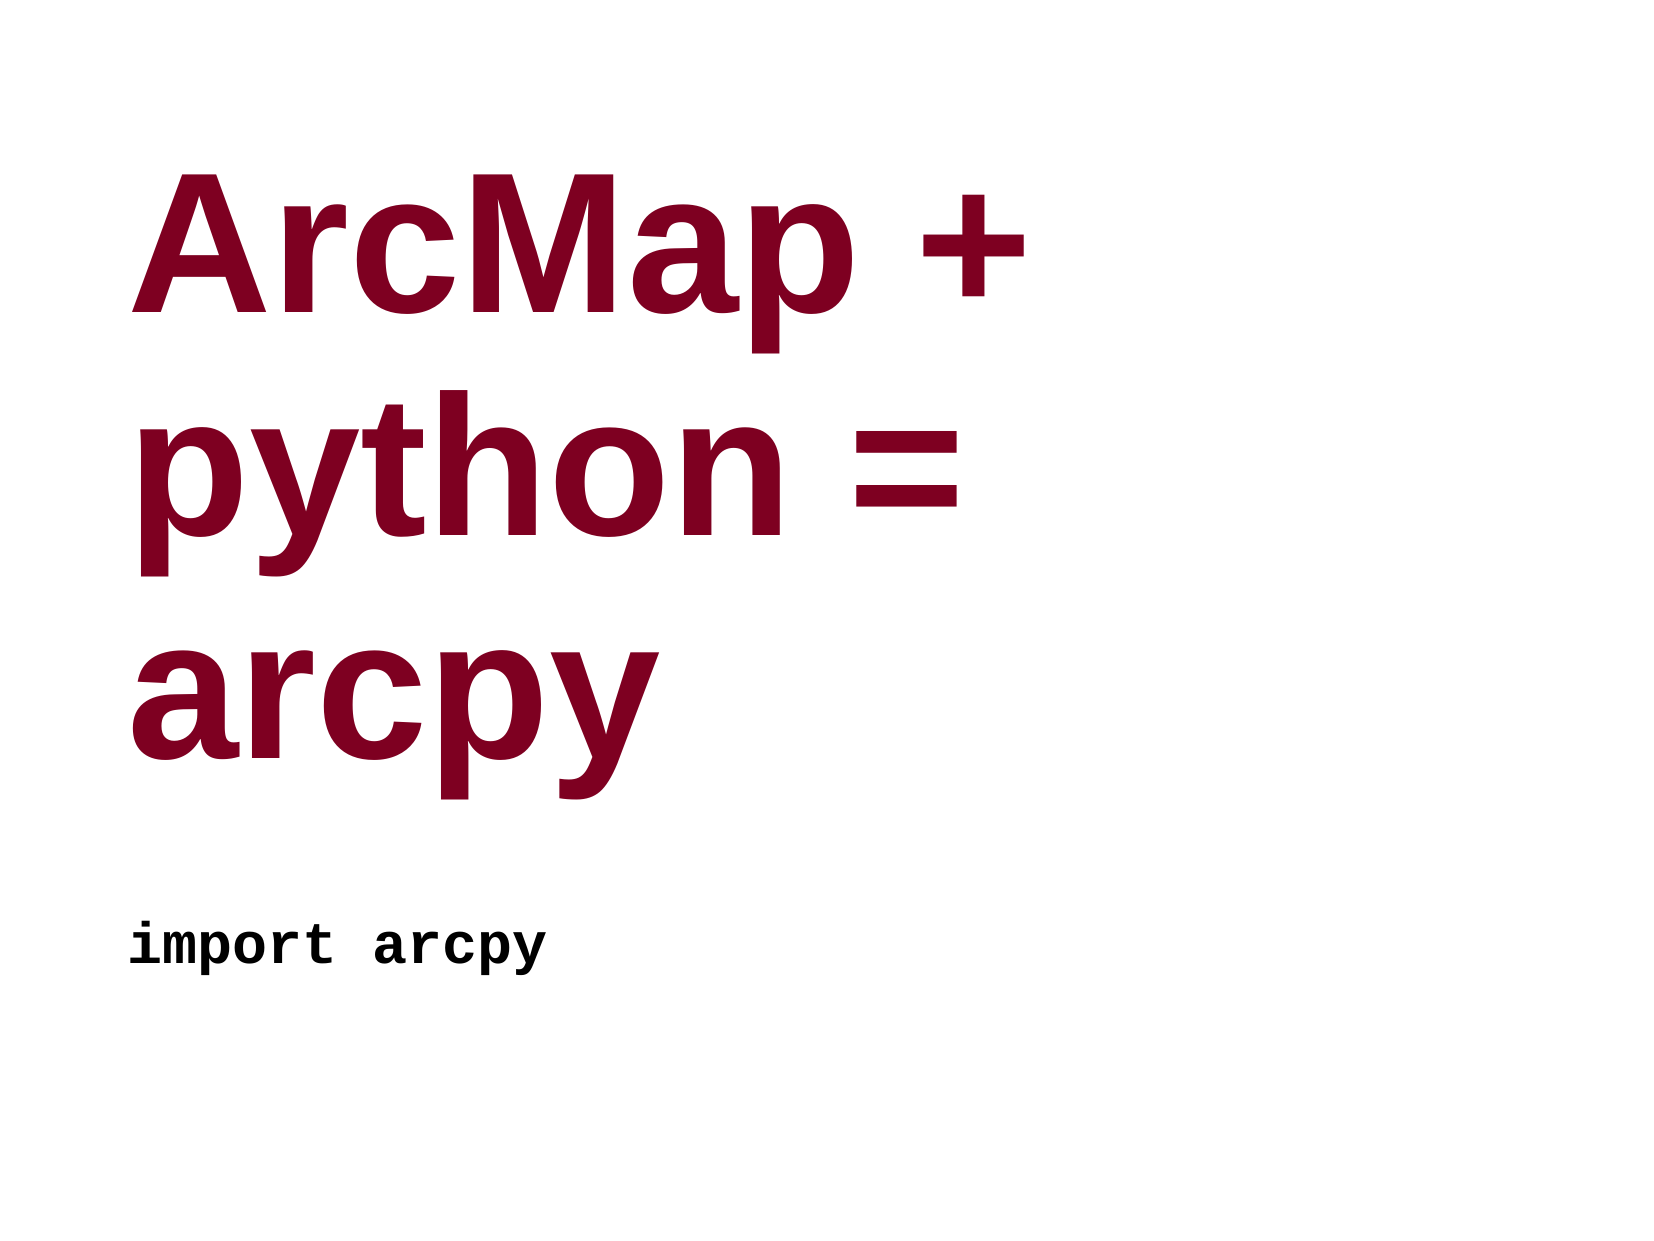

ArcMap + python =
arcpy
import arcpy